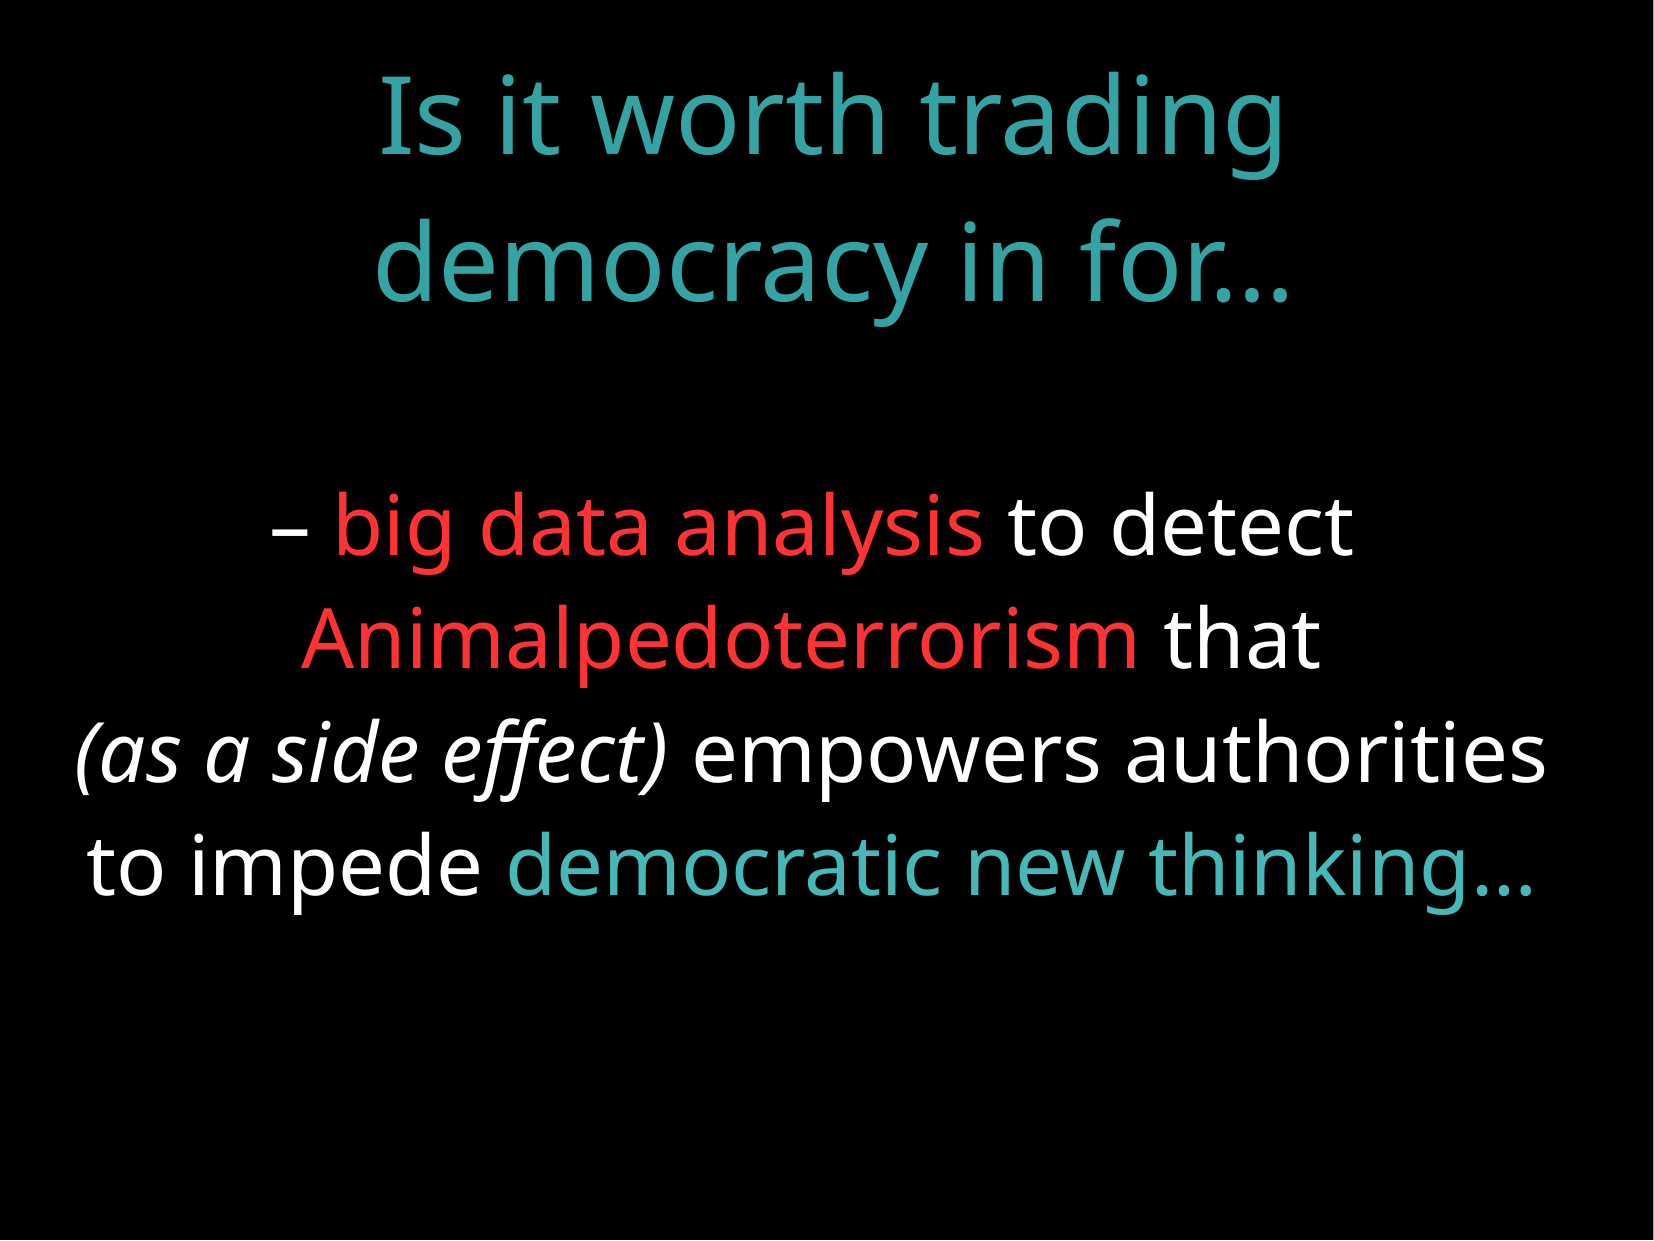

# Is it worth trading democracy in for…
– big data analysis to detect
Animalpedoterrorism that
(as a side effect) empowers authorities
to impede democratic new thinking…